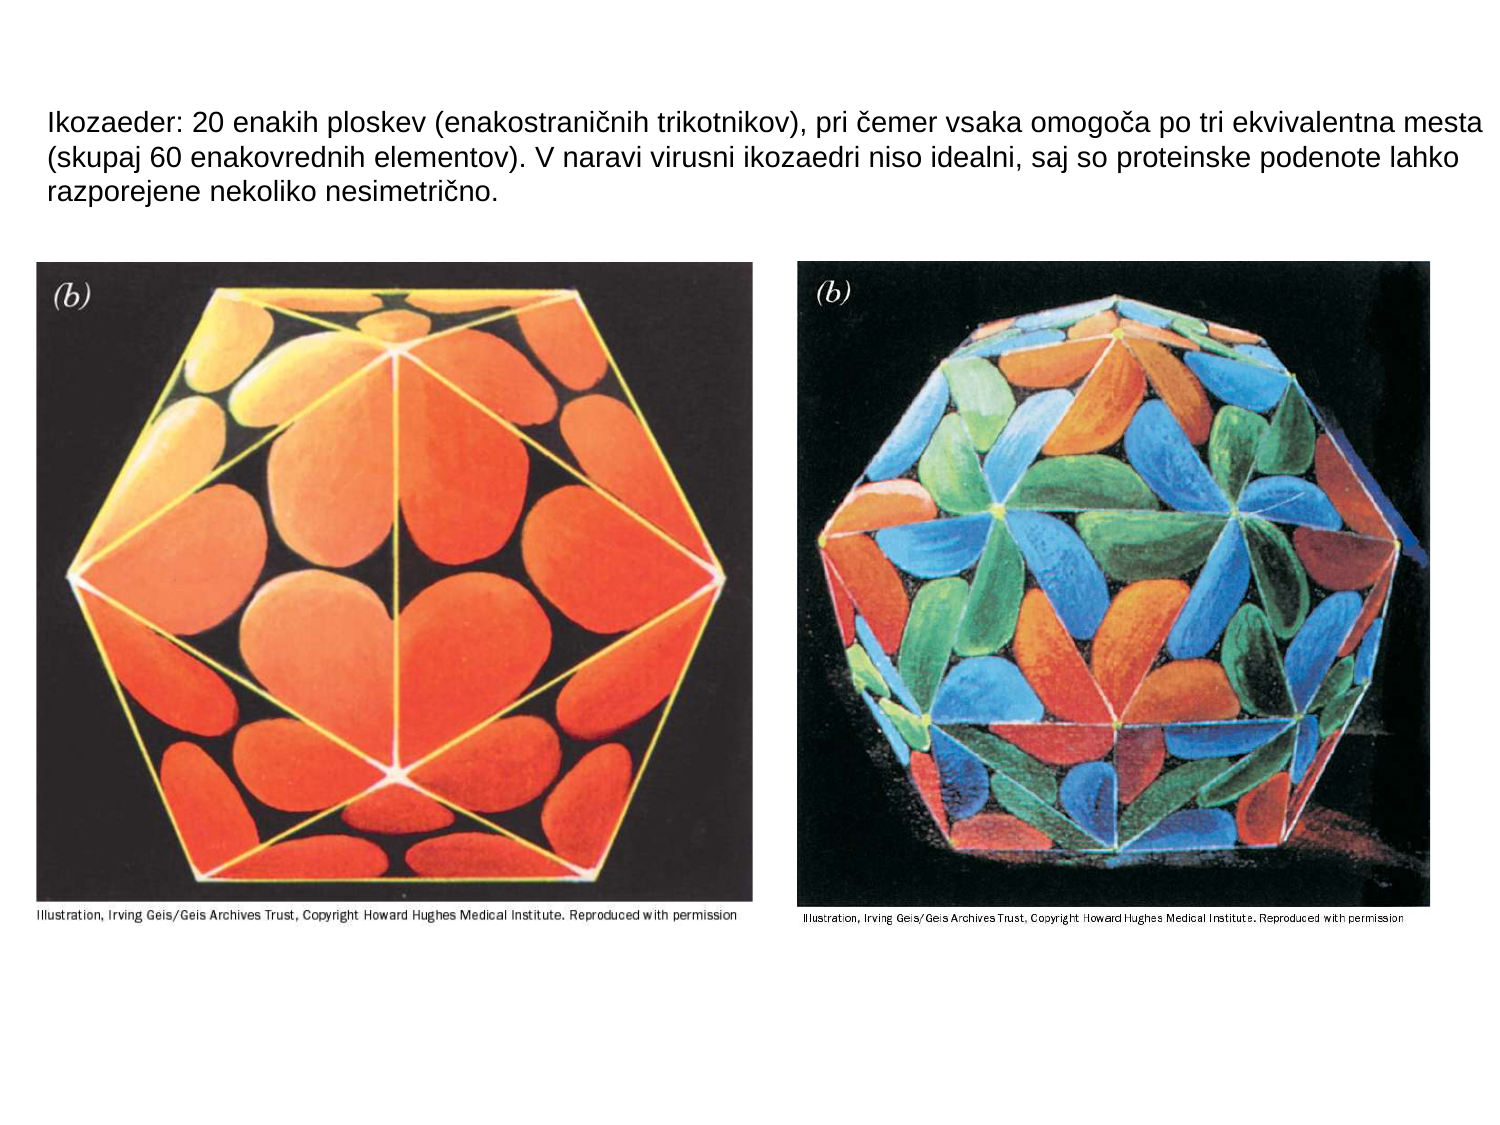

Ikozaeder: 20 enakih ploskev (enakostraničnih trikotnikov), pri čemer vsaka omogoča po tri ekvivalentna mesta
(skupaj 60 enakovrednih elementov). V naravi virusni ikozaedri niso idealni, saj so proteinske podenote lahko
razporejene nekoliko nesimetrično.